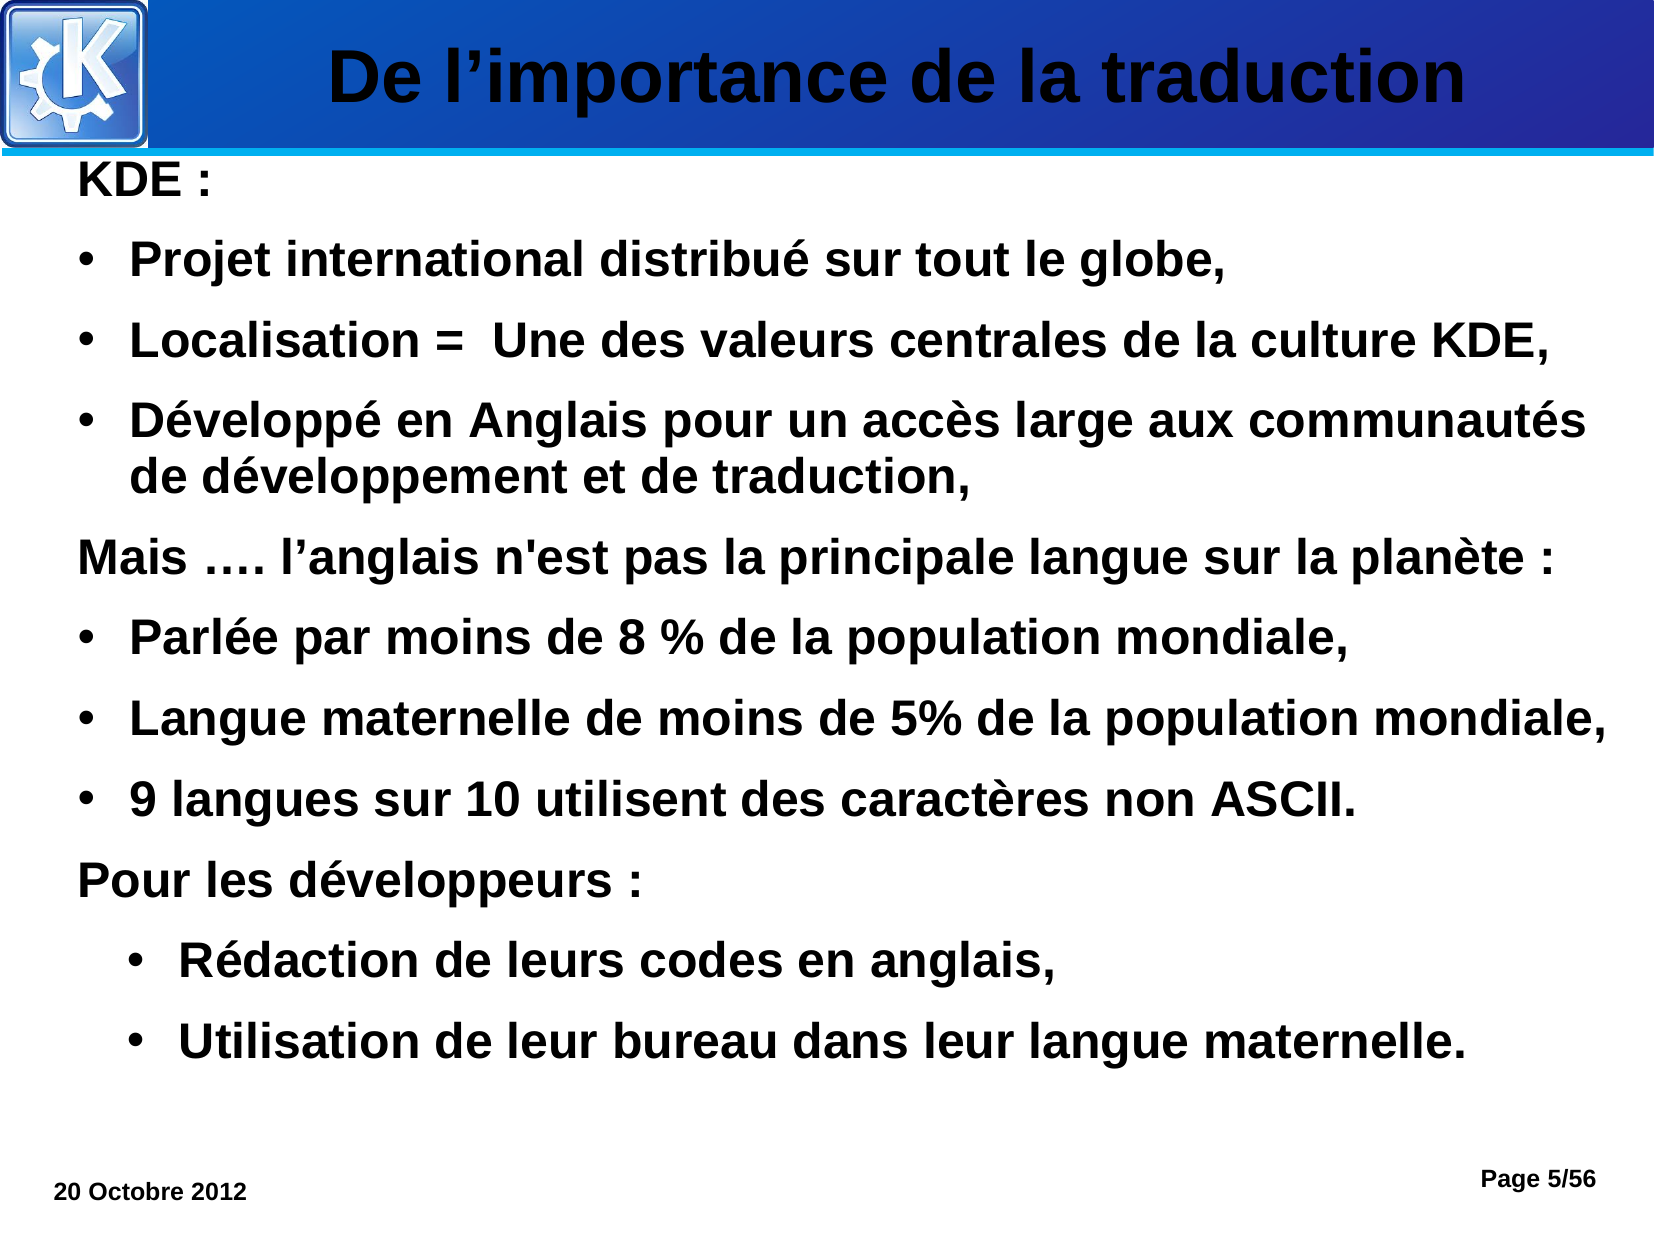

De l’importance de la traduction
KDE :
Projet international distribué sur tout le globe,
Localisation = Une des valeurs centrales de la culture KDE,
Développé en Anglais pour un accès large aux communautés de développement et de traduction,
Mais …. l’anglais n'est pas la principale langue sur la planète :
Parlée par moins de 8 % de la population mondiale,
Langue maternelle de moins de 5% de la population mondiale,
9 langues sur 10 utilisent des caractères non ASCII.
Pour les développeurs :
Rédaction de leurs codes en anglais,
Utilisation de leur bureau dans leur langue maternelle.